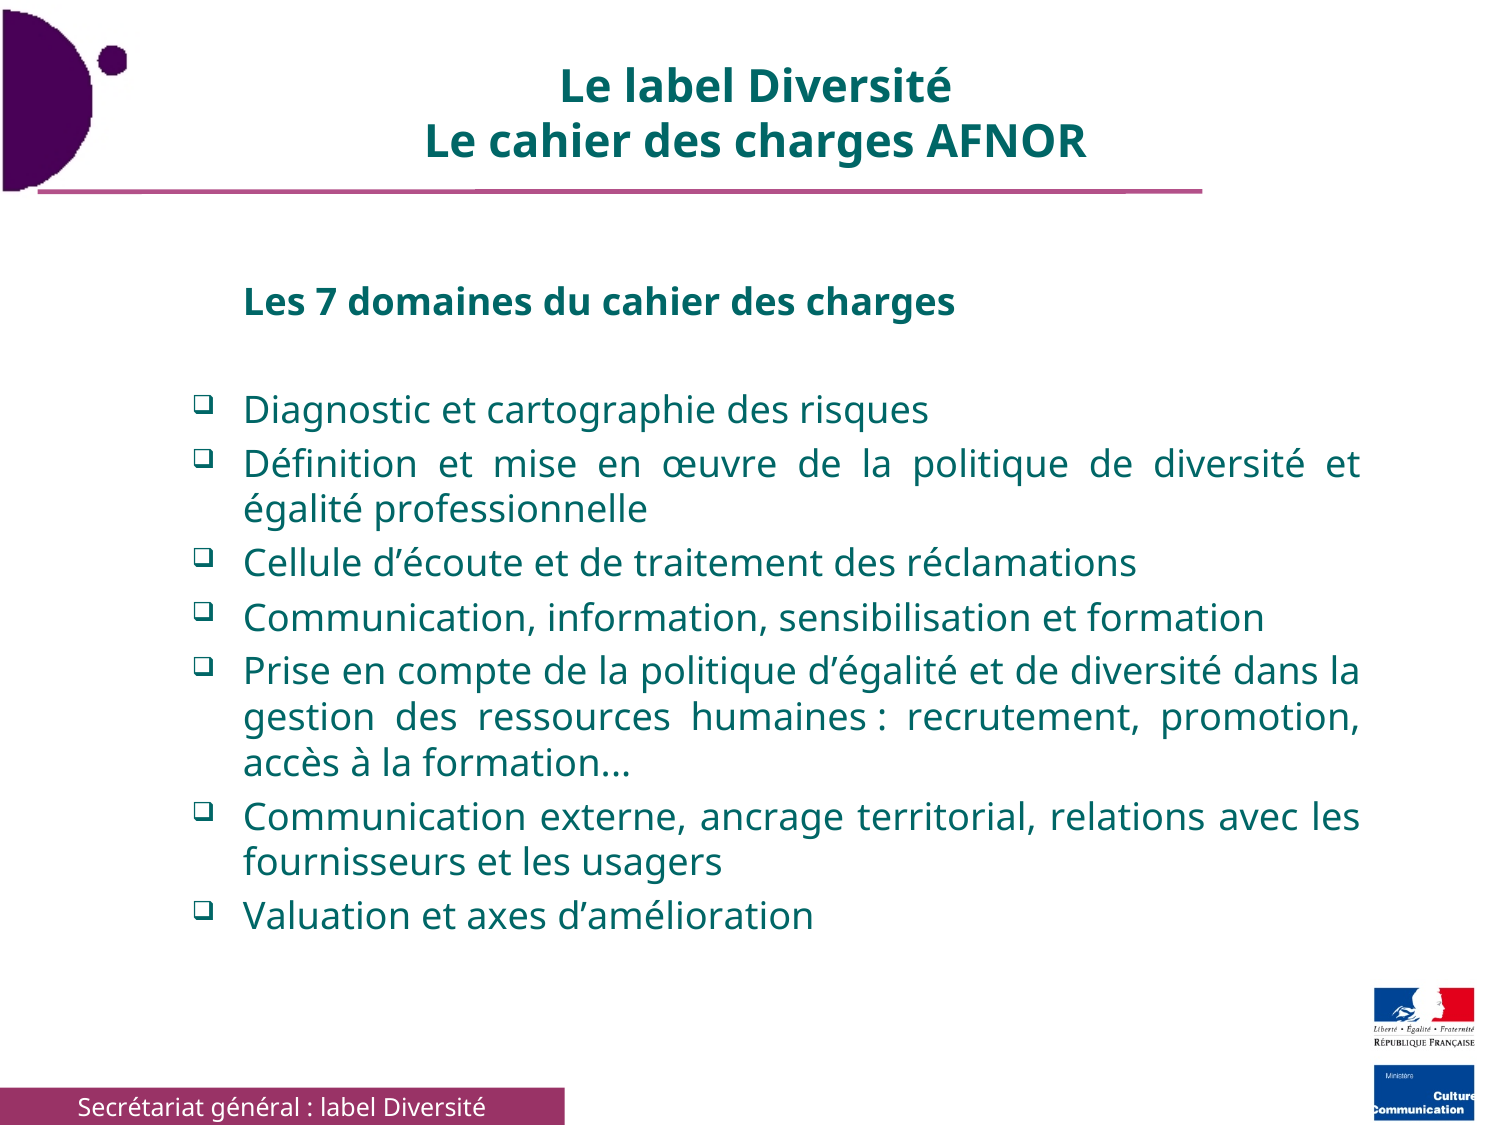

Le label Diversité
Le cahier des charges AFNOR
# Les 7 domaines du cahier des charges
Diagnostic et cartographie des risques
Définition et mise en œuvre de la politique de diversité et égalité professionnelle
Cellule d’écoute et de traitement des réclamations
Communication, information, sensibilisation et formation
Prise en compte de la politique d’égalité et de diversité dans la gestion des ressources humaines : recrutement, promotion, accès à la formation...
Communication externe, ancrage territorial, relations avec les fournisseurs et les usagers
Valuation et axes d’amélioration